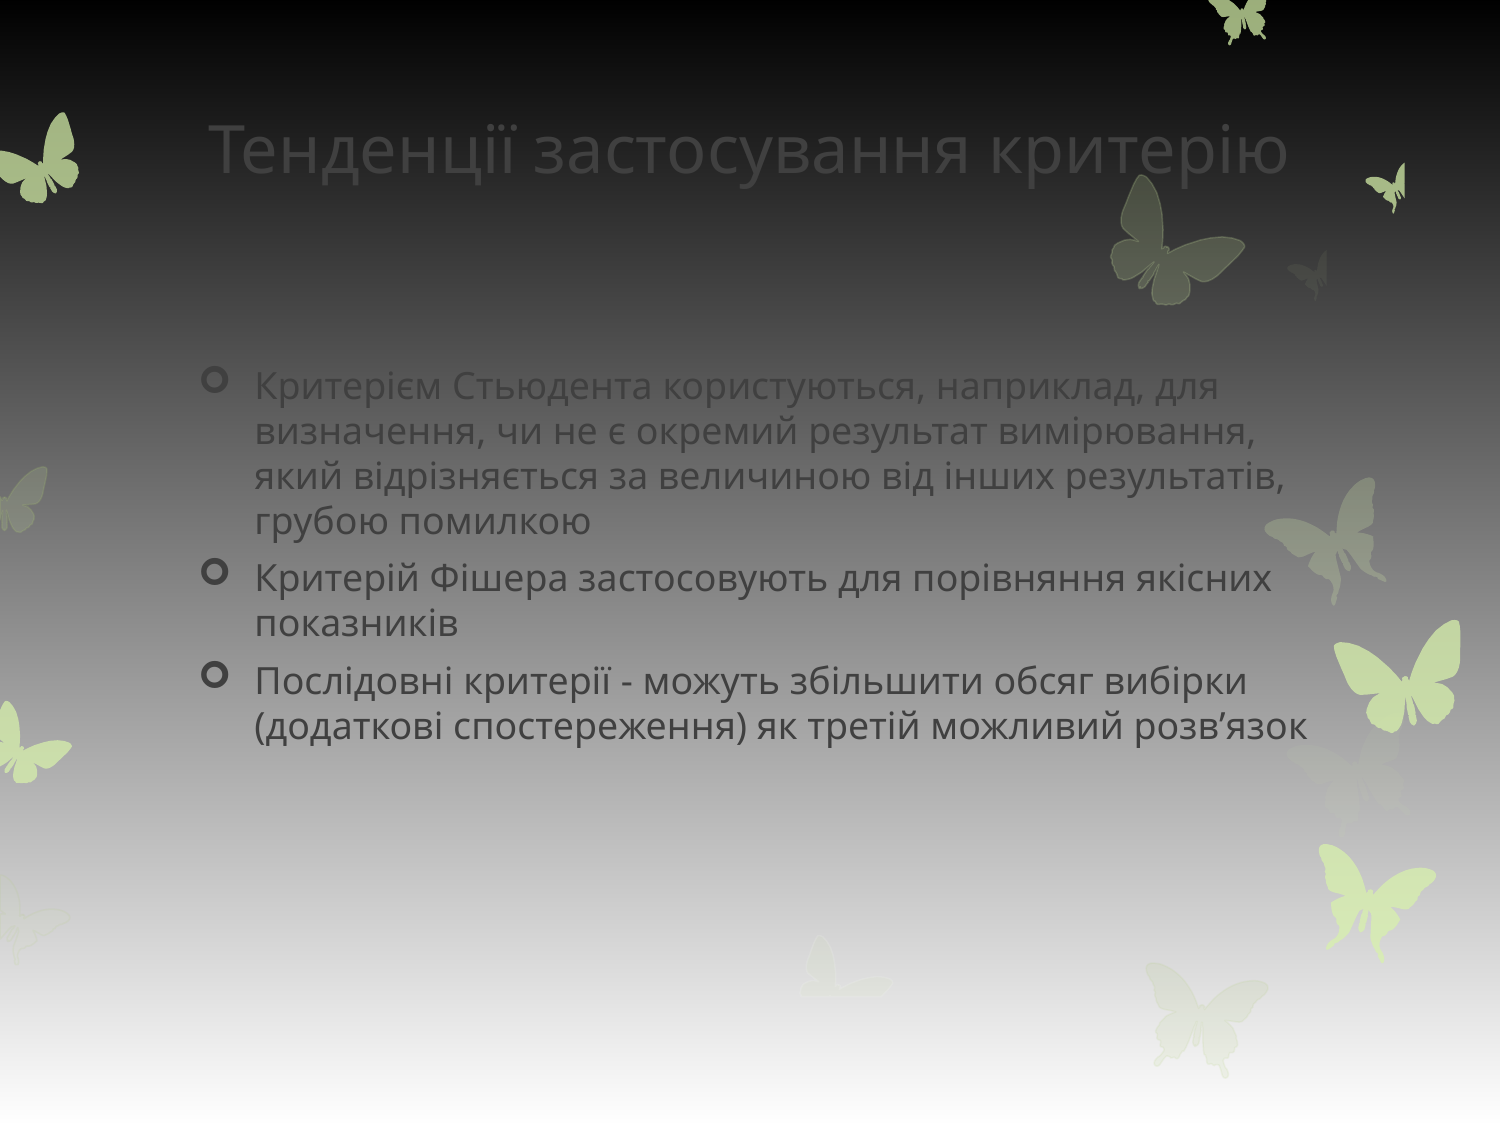

Критерієм Стьюдента користуються, наприклад, для визначення, чи не є окремий результат вимірювання, який відрізняється за величиною від інших результатів, грубою помилкою
Критерій Фішера застосовують для порівняння якісних показників
Послідовні критерії - можуть збільшити обсяг вибірки (додаткові спостереження) як третій можливий розв’язок
# Тенденції застосування критерію